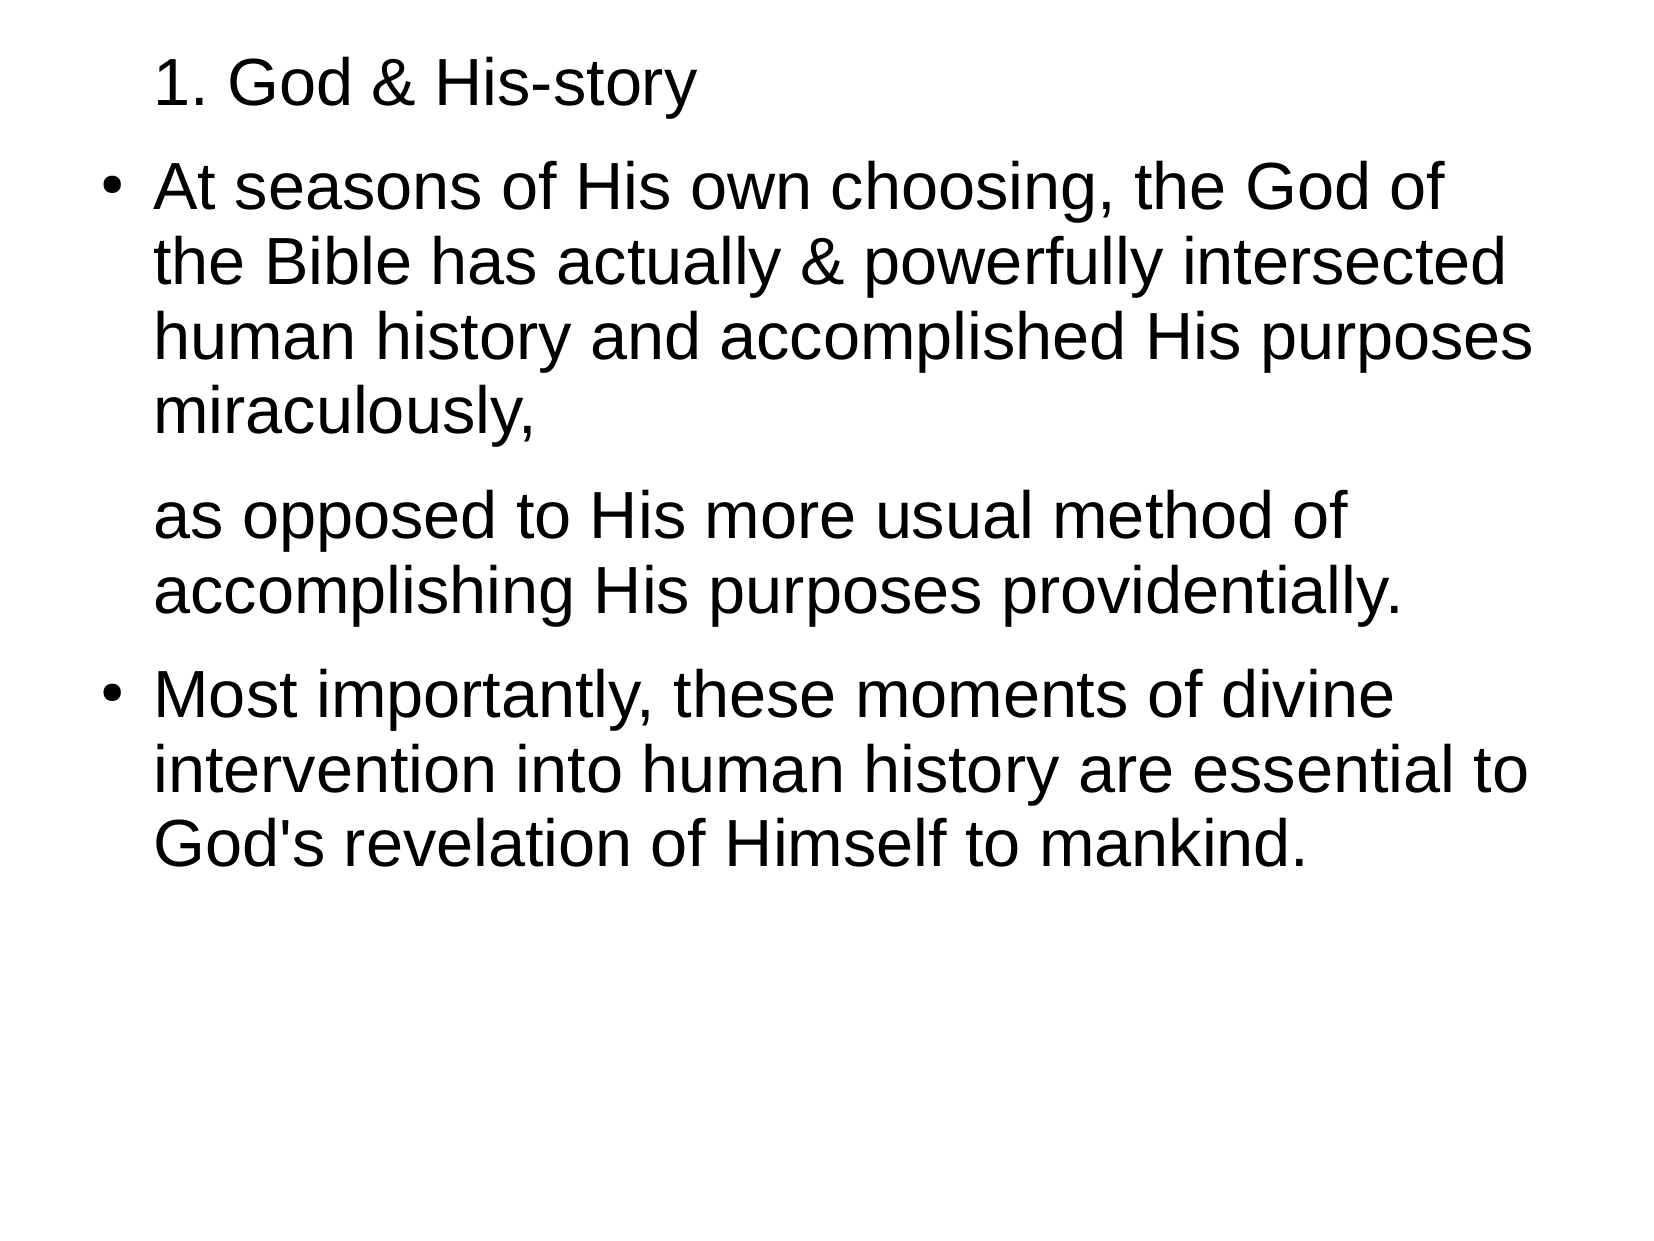

# 1. God & His-story
At seasons of His own choosing, the God of the Bible has actually & powerfully intersected human history and accomplished His purposes miraculously,
as opposed to His more usual method of accomplishing His purposes providentially.
Most importantly, these moments of divine intervention into human history are essential to God's revelation of Himself to mankind.